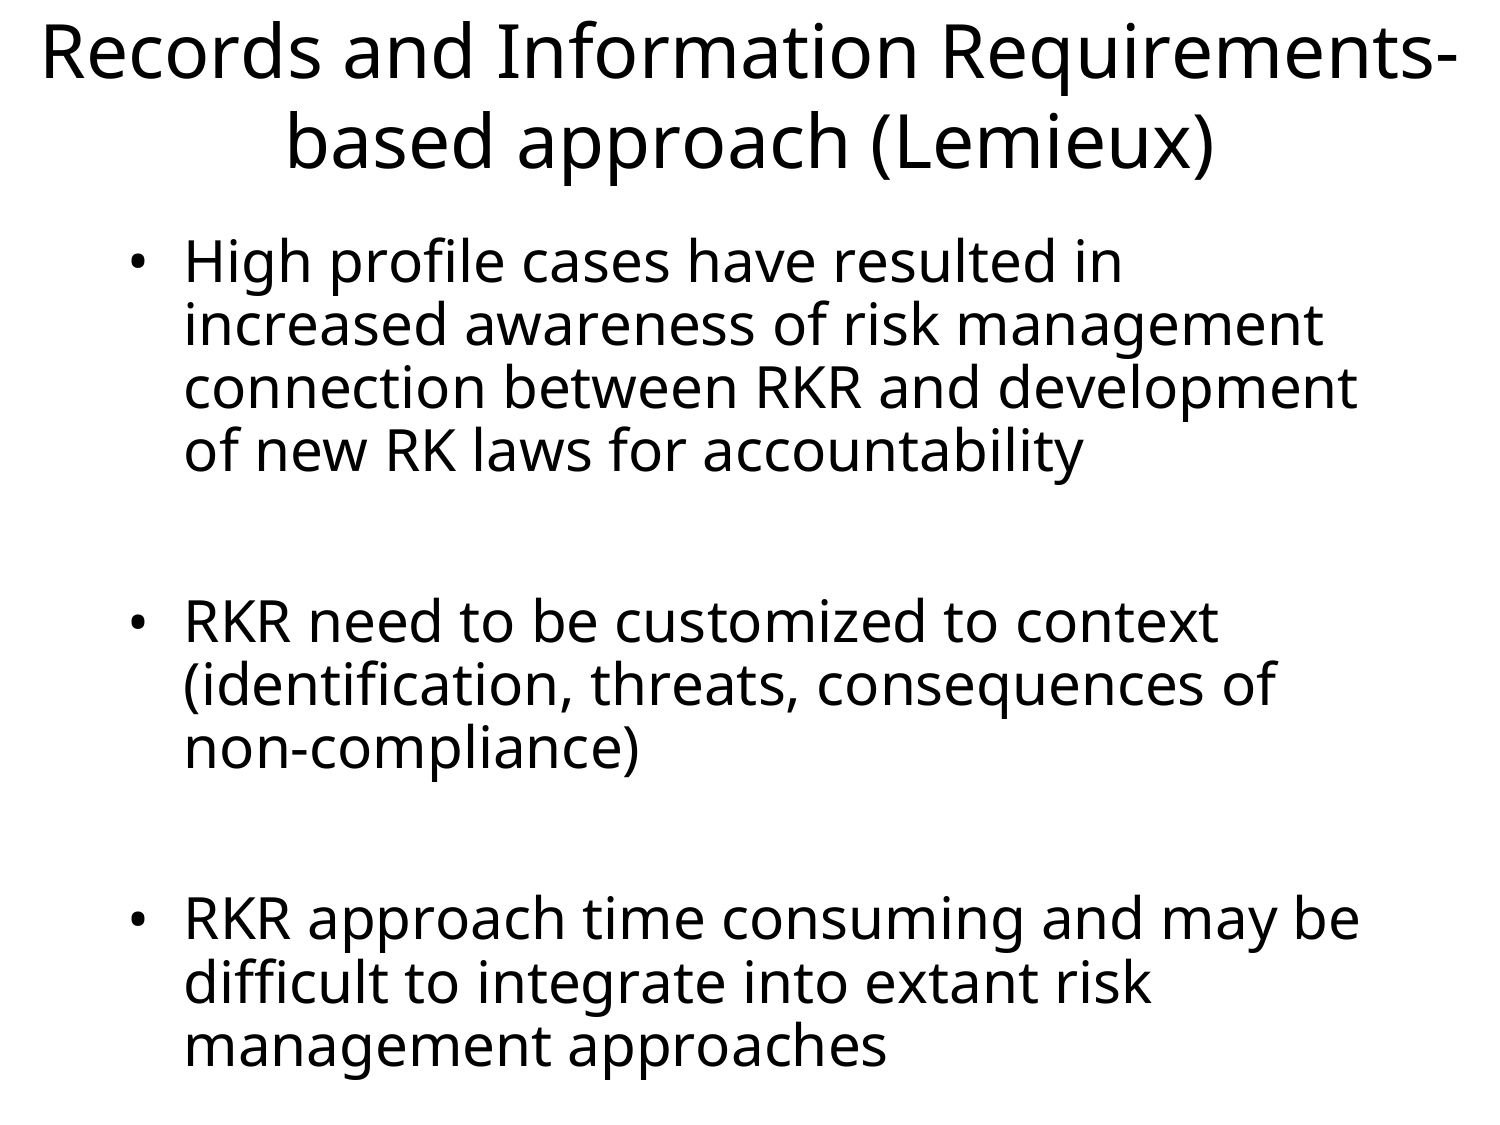

# Records and Information Requirements-based approach (Lemieux)
High profile cases have resulted in increased awareness of risk management connection between RKR and development of new RK laws for accountability
RKR need to be customized to context (identification, threats, consequences of non-compliance)
RKR approach time consuming and may be difficult to integrate into extant risk management approaches